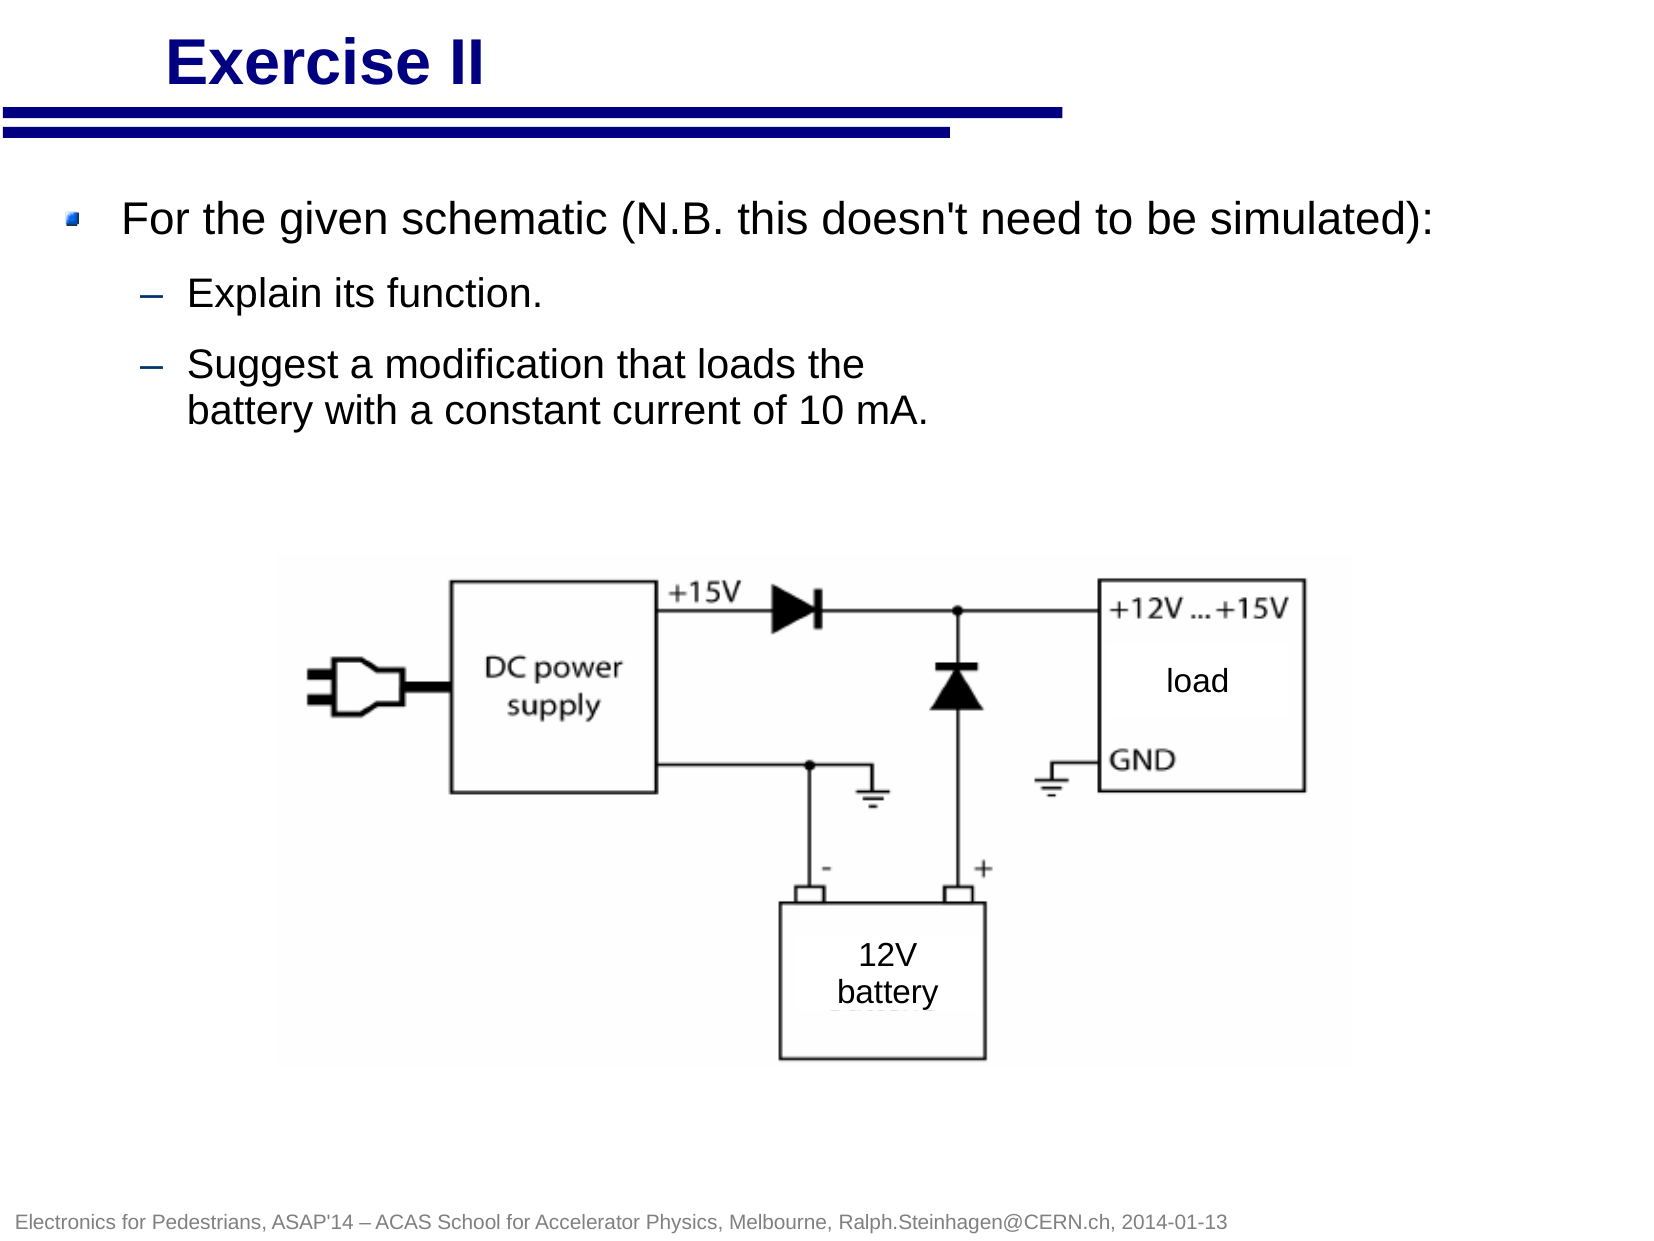

# Exercise II
For the given schematic (N.B. this doesn't need to be simulated):
Explain its function.
Suggest a modification that loads the 					battery with a constant current of 10 mA.
load
12V
battery